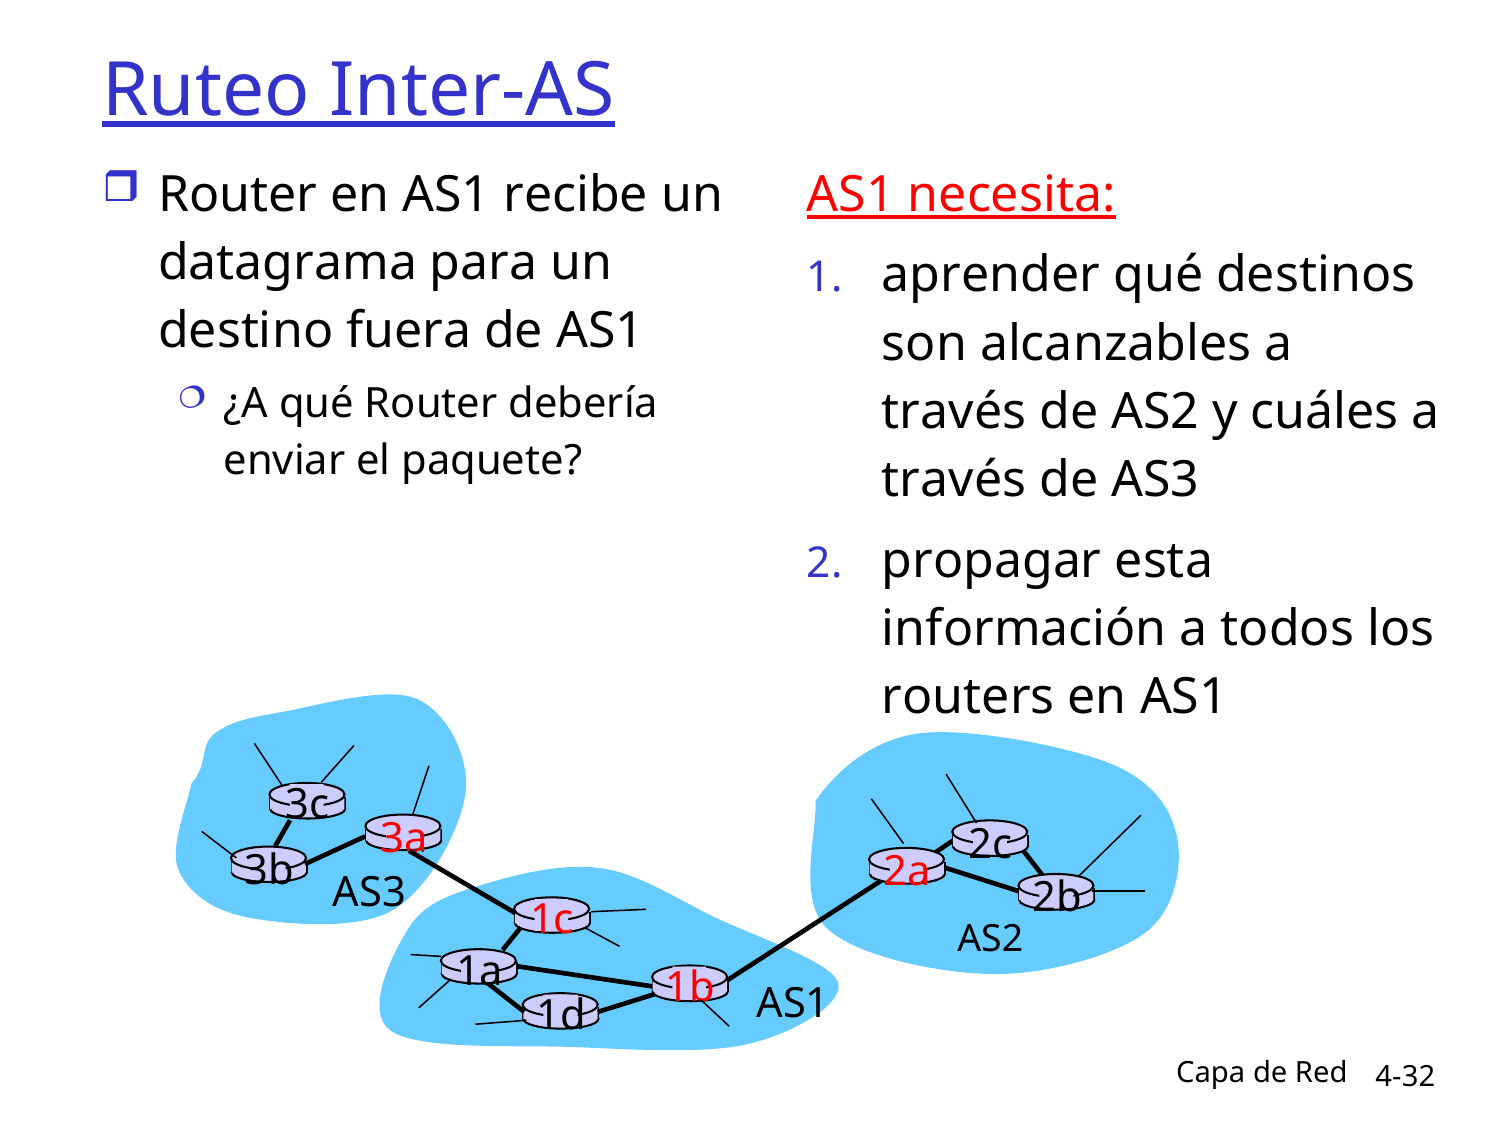

# Ruteo Inter-AS
Router en AS1 recibe un datagrama para un destino fuera de AS1
¿A qué Router debería enviar el paquete?
AS1 necesita:
aprender qué destinos son alcanzables a través de AS2 y cuáles a través de AS3
propagar esta información a todos los routers en AS1
3c
3a
2c
3b
2a
AS3
2b
1c
AS2
1a
1b
AS1
1d